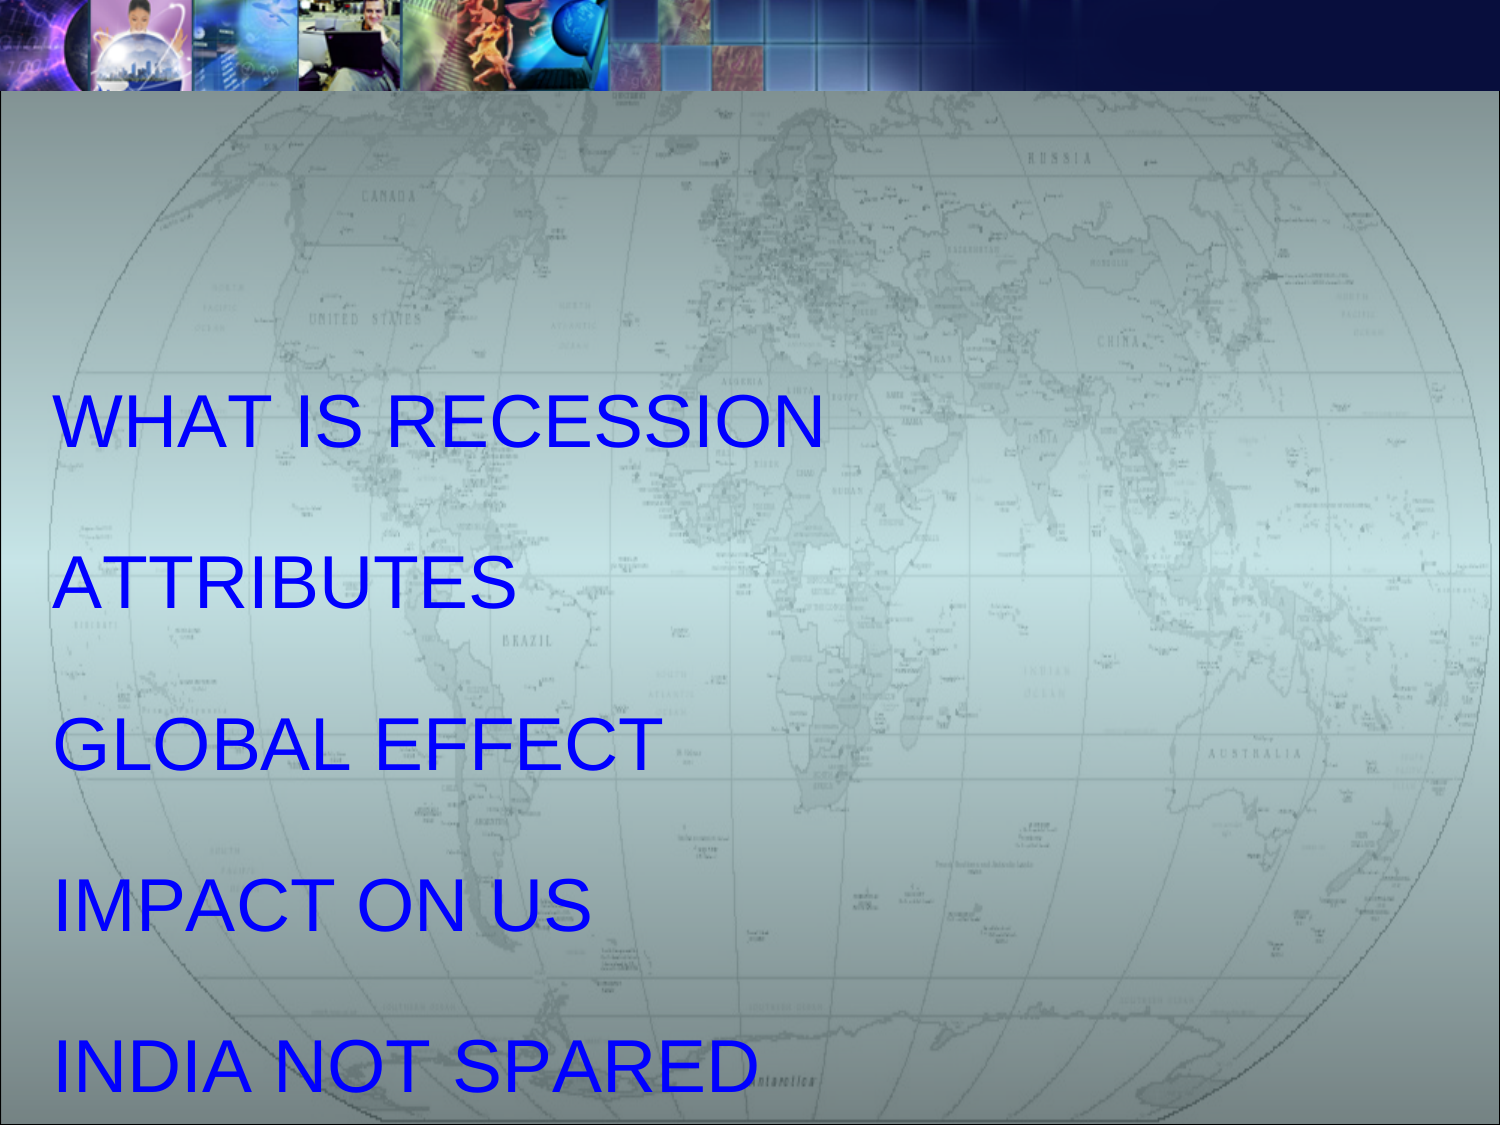

# PRESENTATION FLOW
WHAT IS RECESSION
ATTRIBUTES
GLOBAL EFFECT
IMPACT ON US
INDIA NOT SPARED
CONCLUSION